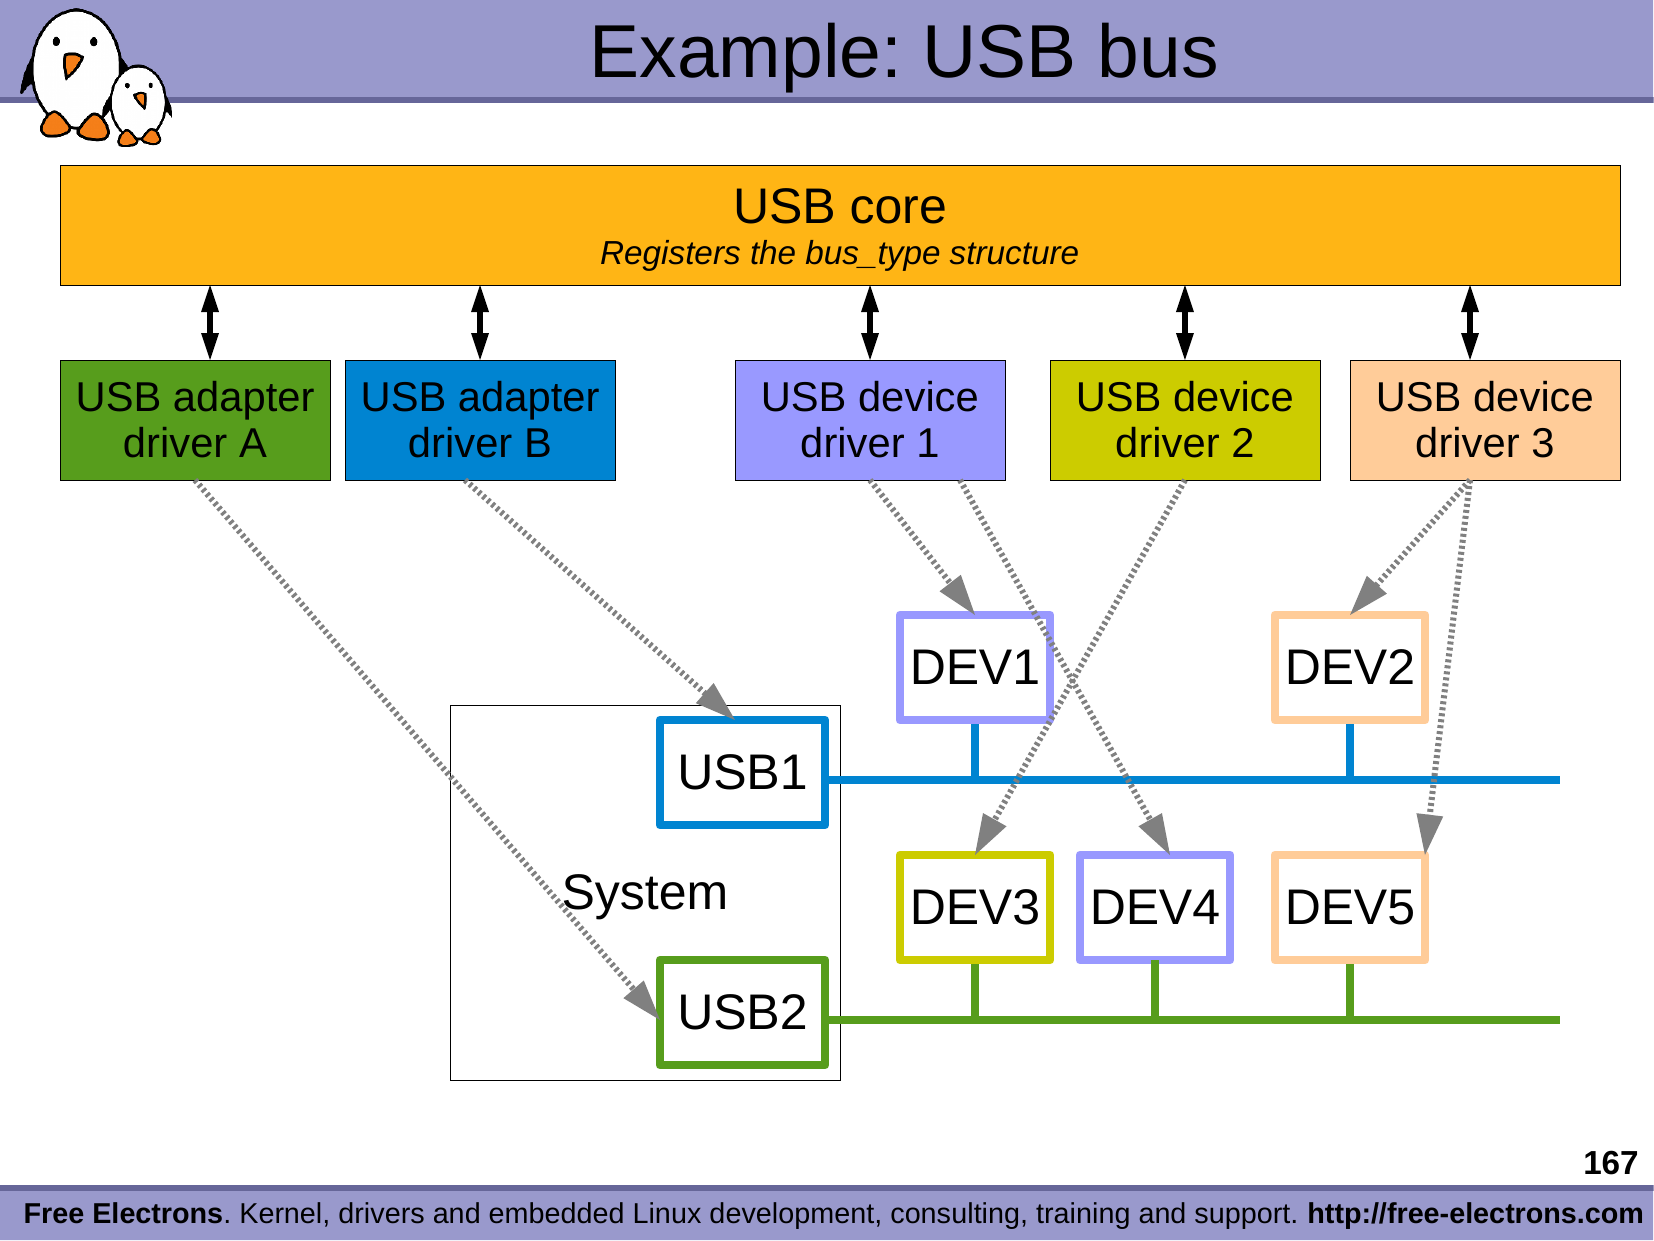

# Example: USB bus
USB core
Registers the bus_type structure
USB adapter
driver A
USB adapter
driver B
USB device
driver 1
USB device
driver 2
USB device
driver 3
DEV1
DEV2
System
USB1
DEV3
DEV4
DEV5
USB2